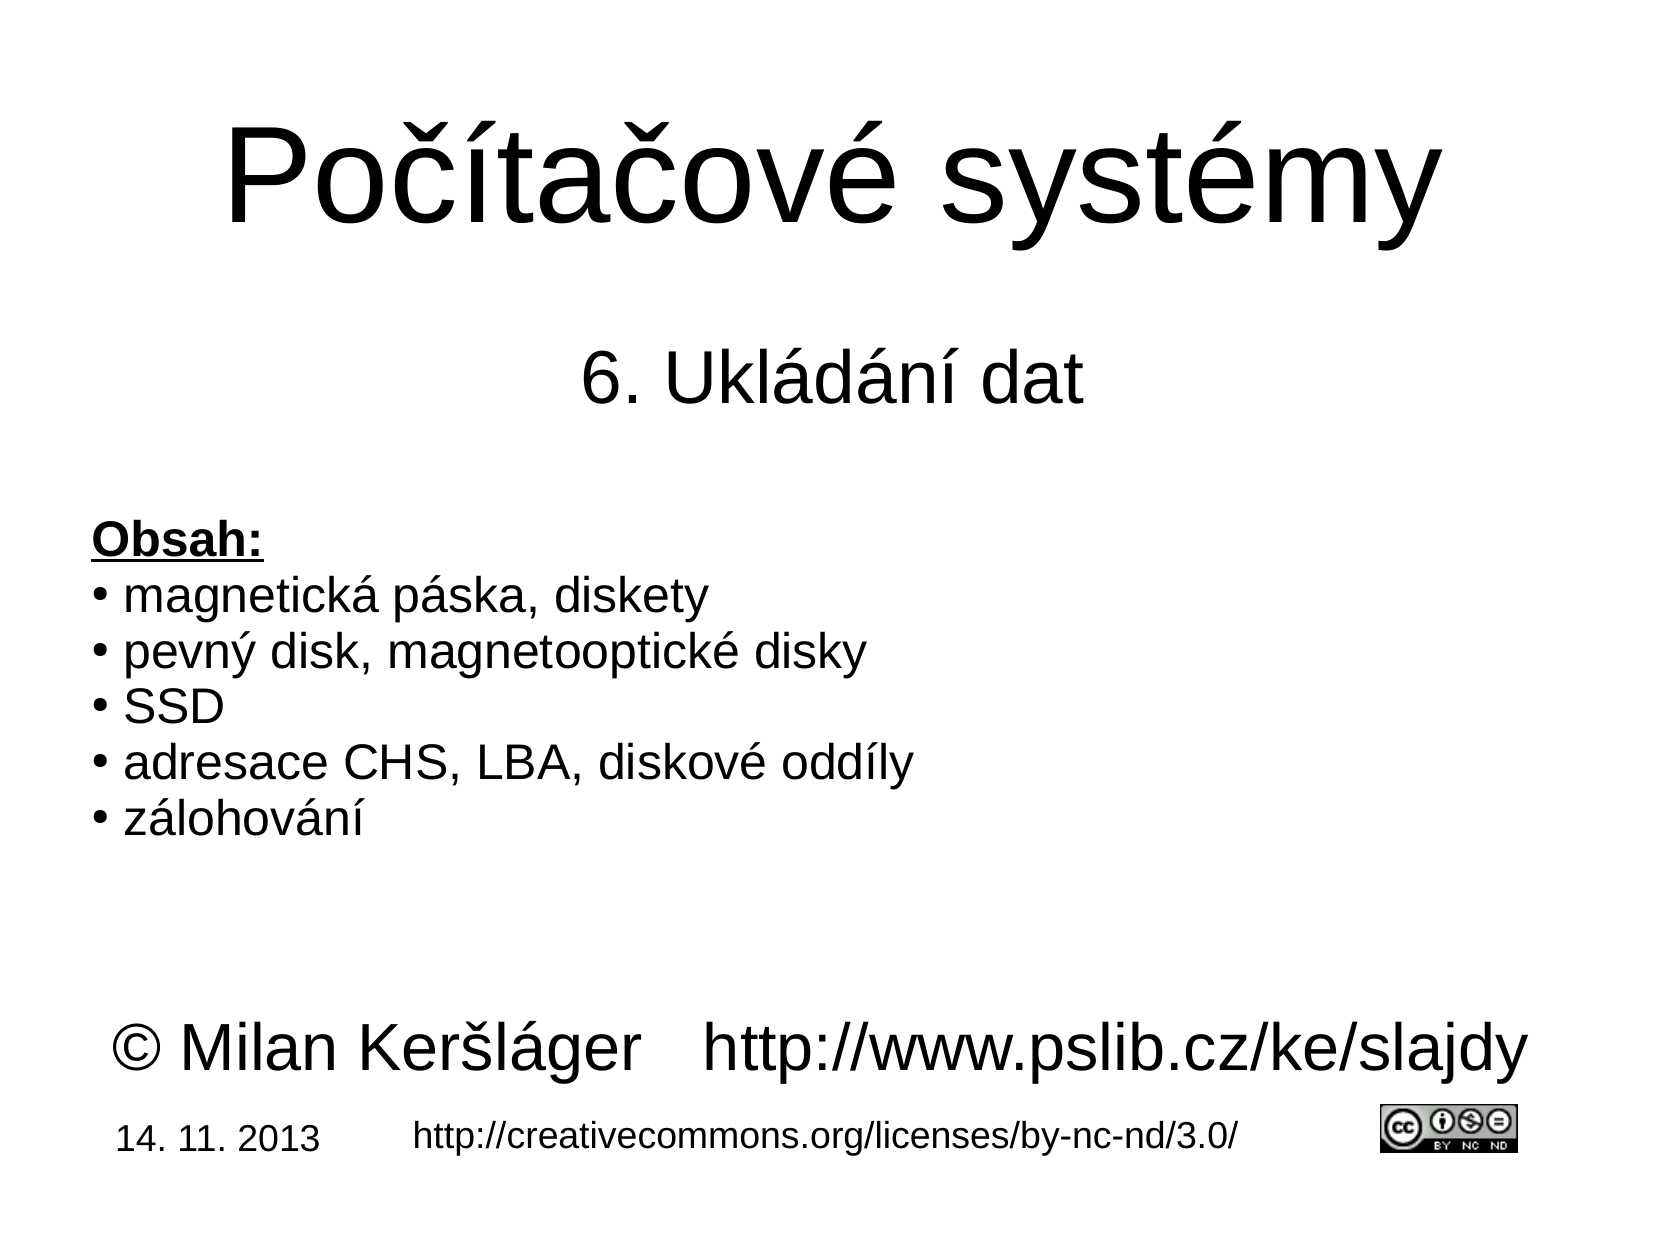

# Počítačové systémy 6. Ukládání dat
Obsah:
 magnetická páska, diskety
 pevný disk, magnetooptické disky
 SSD
 adresace CHS, LBA, diskové oddíly
 zálohování
© Milan Keršláger	http://www.pslib.cz/ke/slajdy
http://creativecommons.org/licenses/by-nc-nd/3.0/
14. 11. 2013